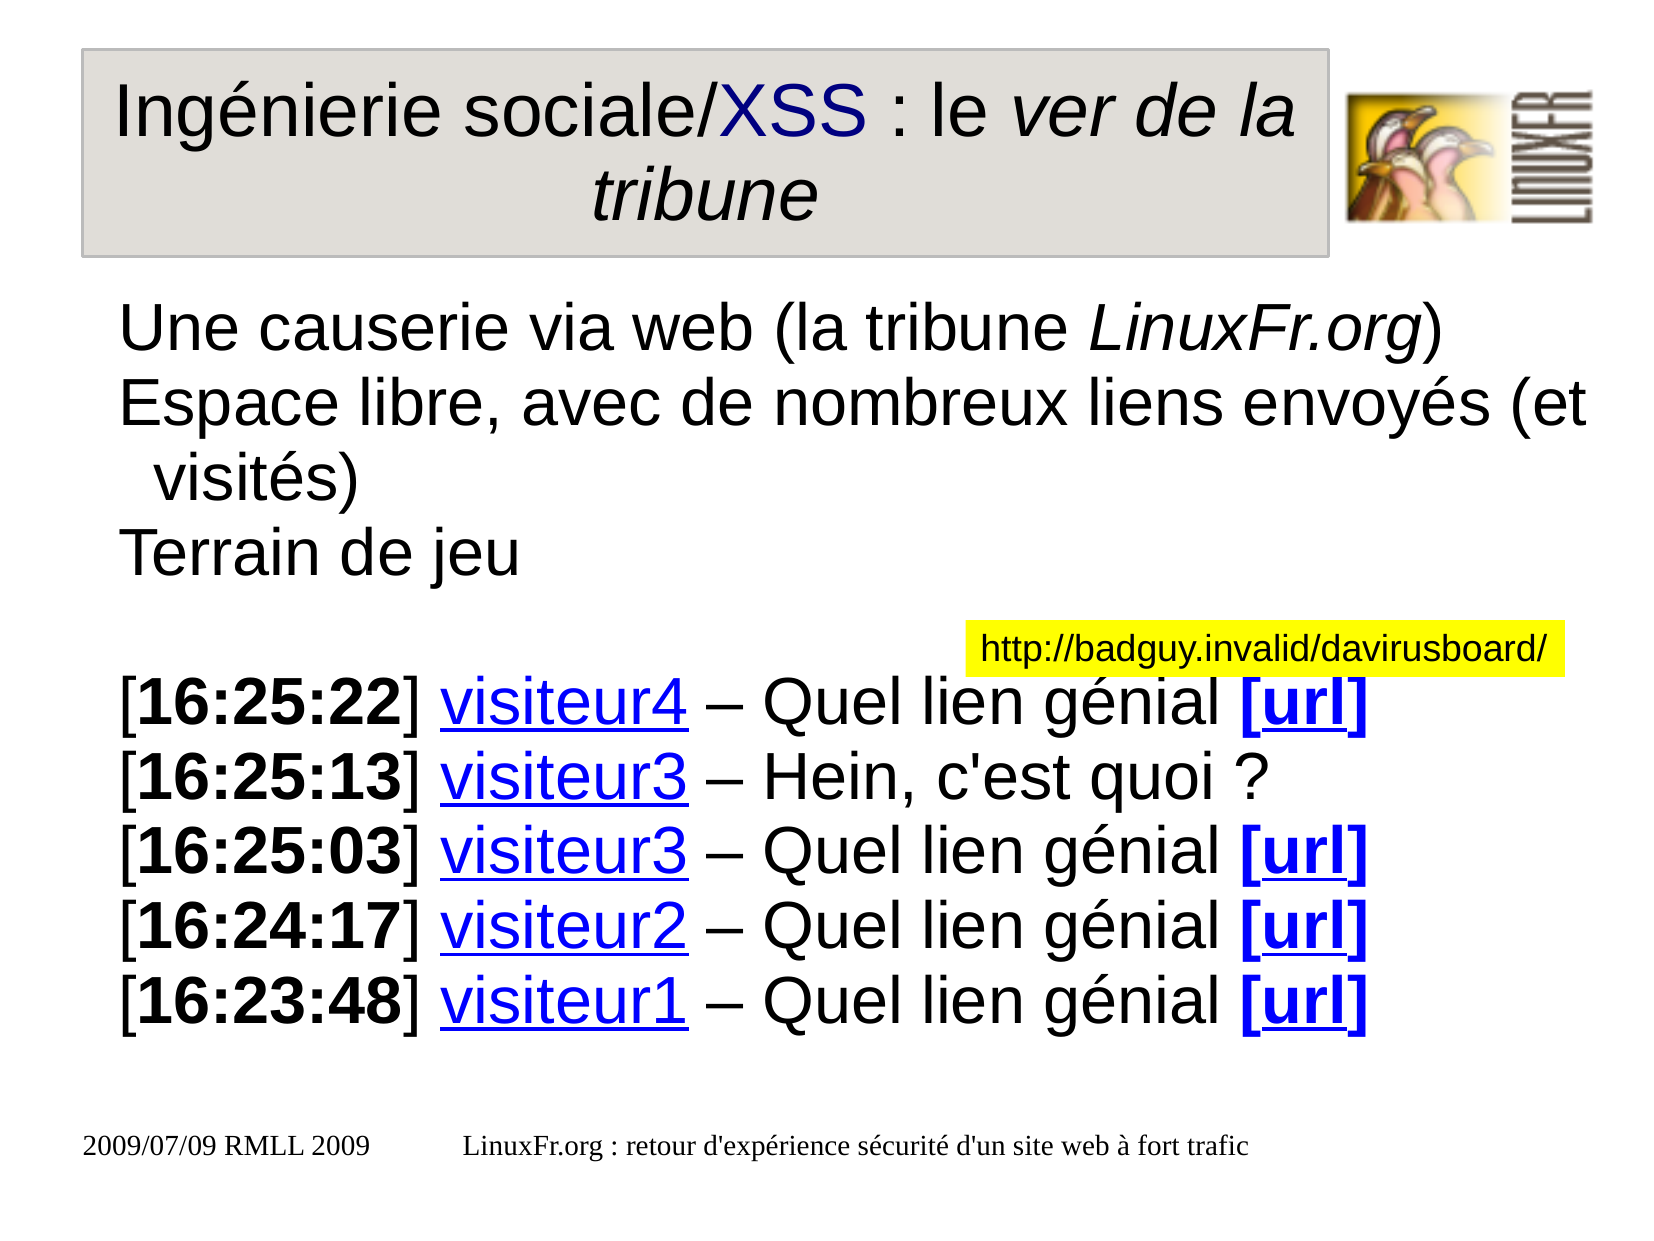

# Ingénierie sociale/XSS : le ver de la tribune
Une causerie via web (la tribune LinuxFr.org)
Espace libre, avec de nombreux liens envoyés (et visités)
Terrain de jeu
[16:25:22] visiteur4 – Quel lien génial [url]
[16:25:13] visiteur3 – Hein, c'est quoi ?
[16:25:03] visiteur3 – Quel lien génial [url]
[16:24:17] visiteur2 – Quel lien génial [url]
[16:23:48] visiteur1 – Quel lien génial [url]
http://badguy.invalid/davirusboard/